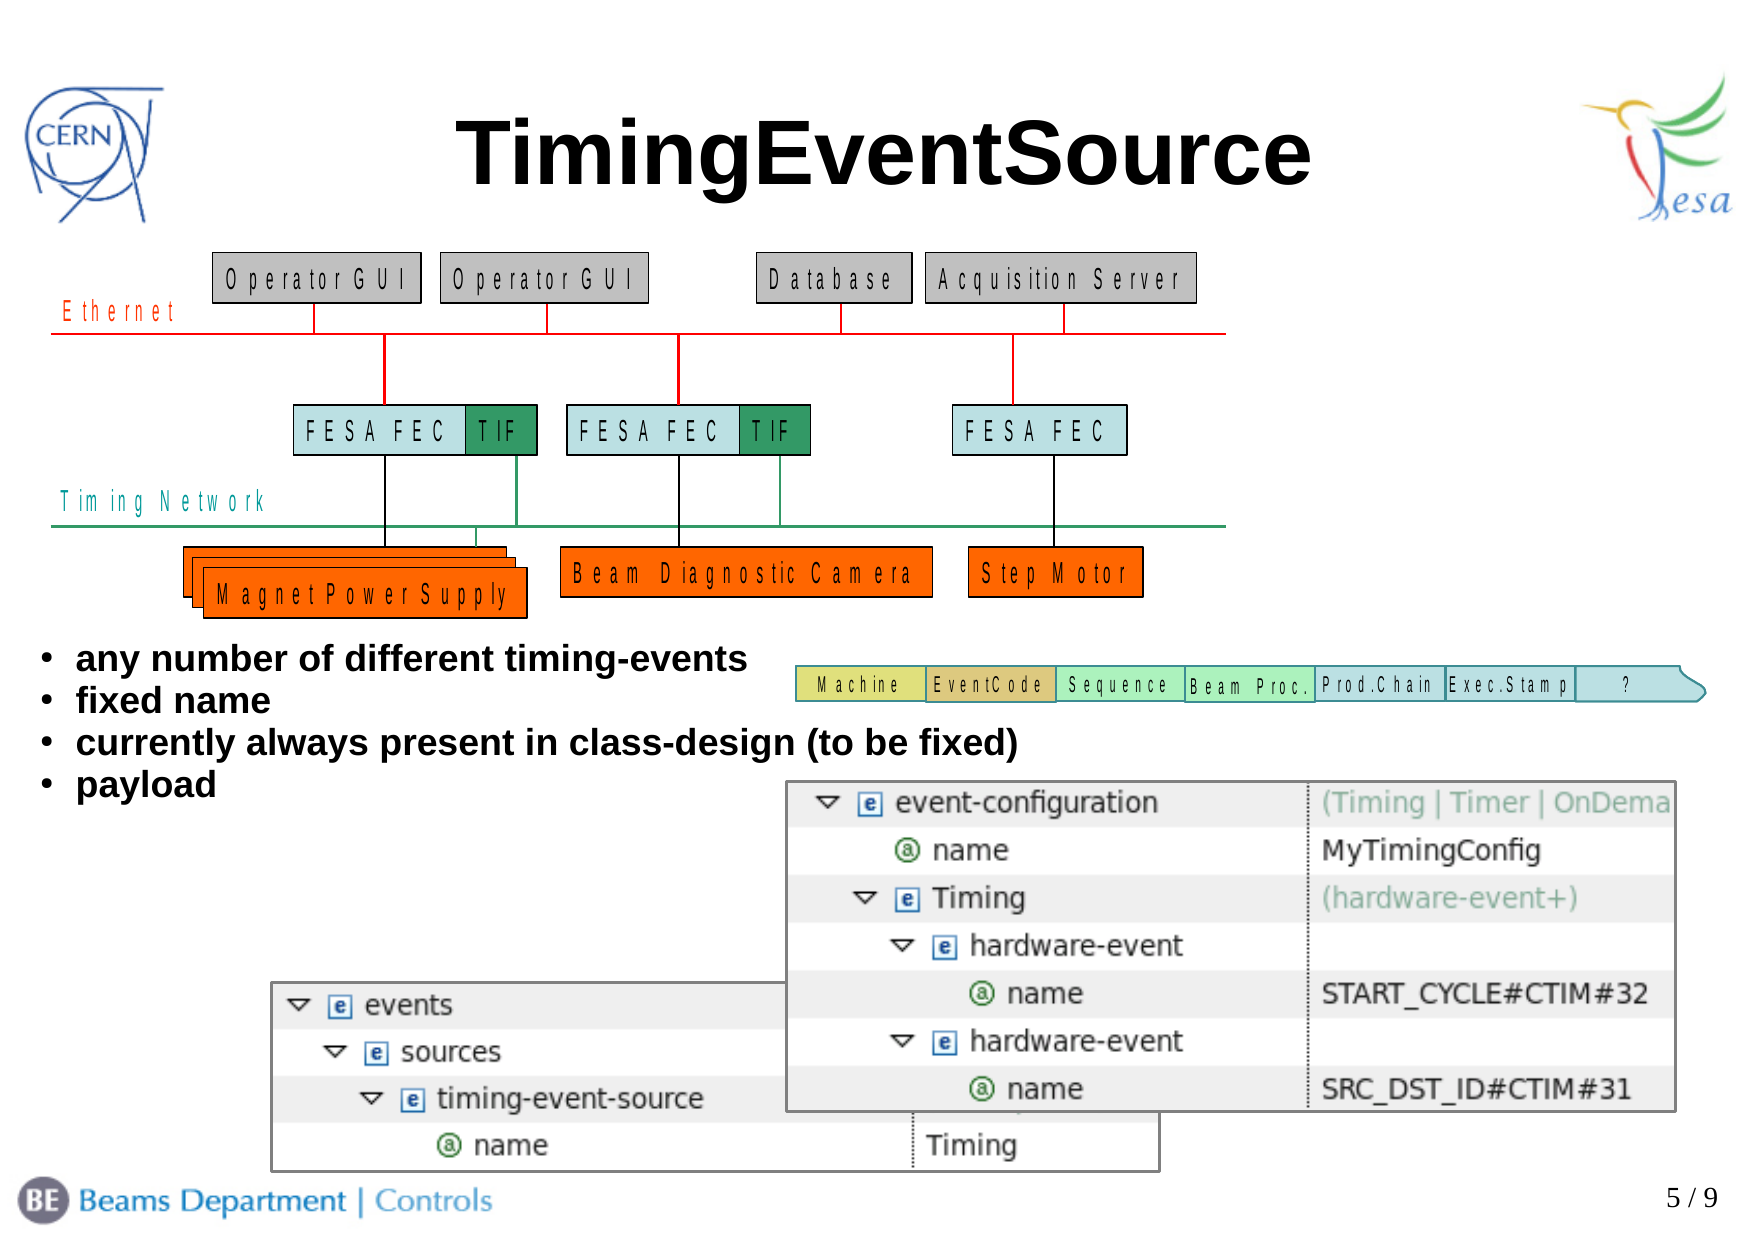

# TimingEventSource
any number of different timing-events
fixed name
currently always present in class-design (to be fixed)
payload
5